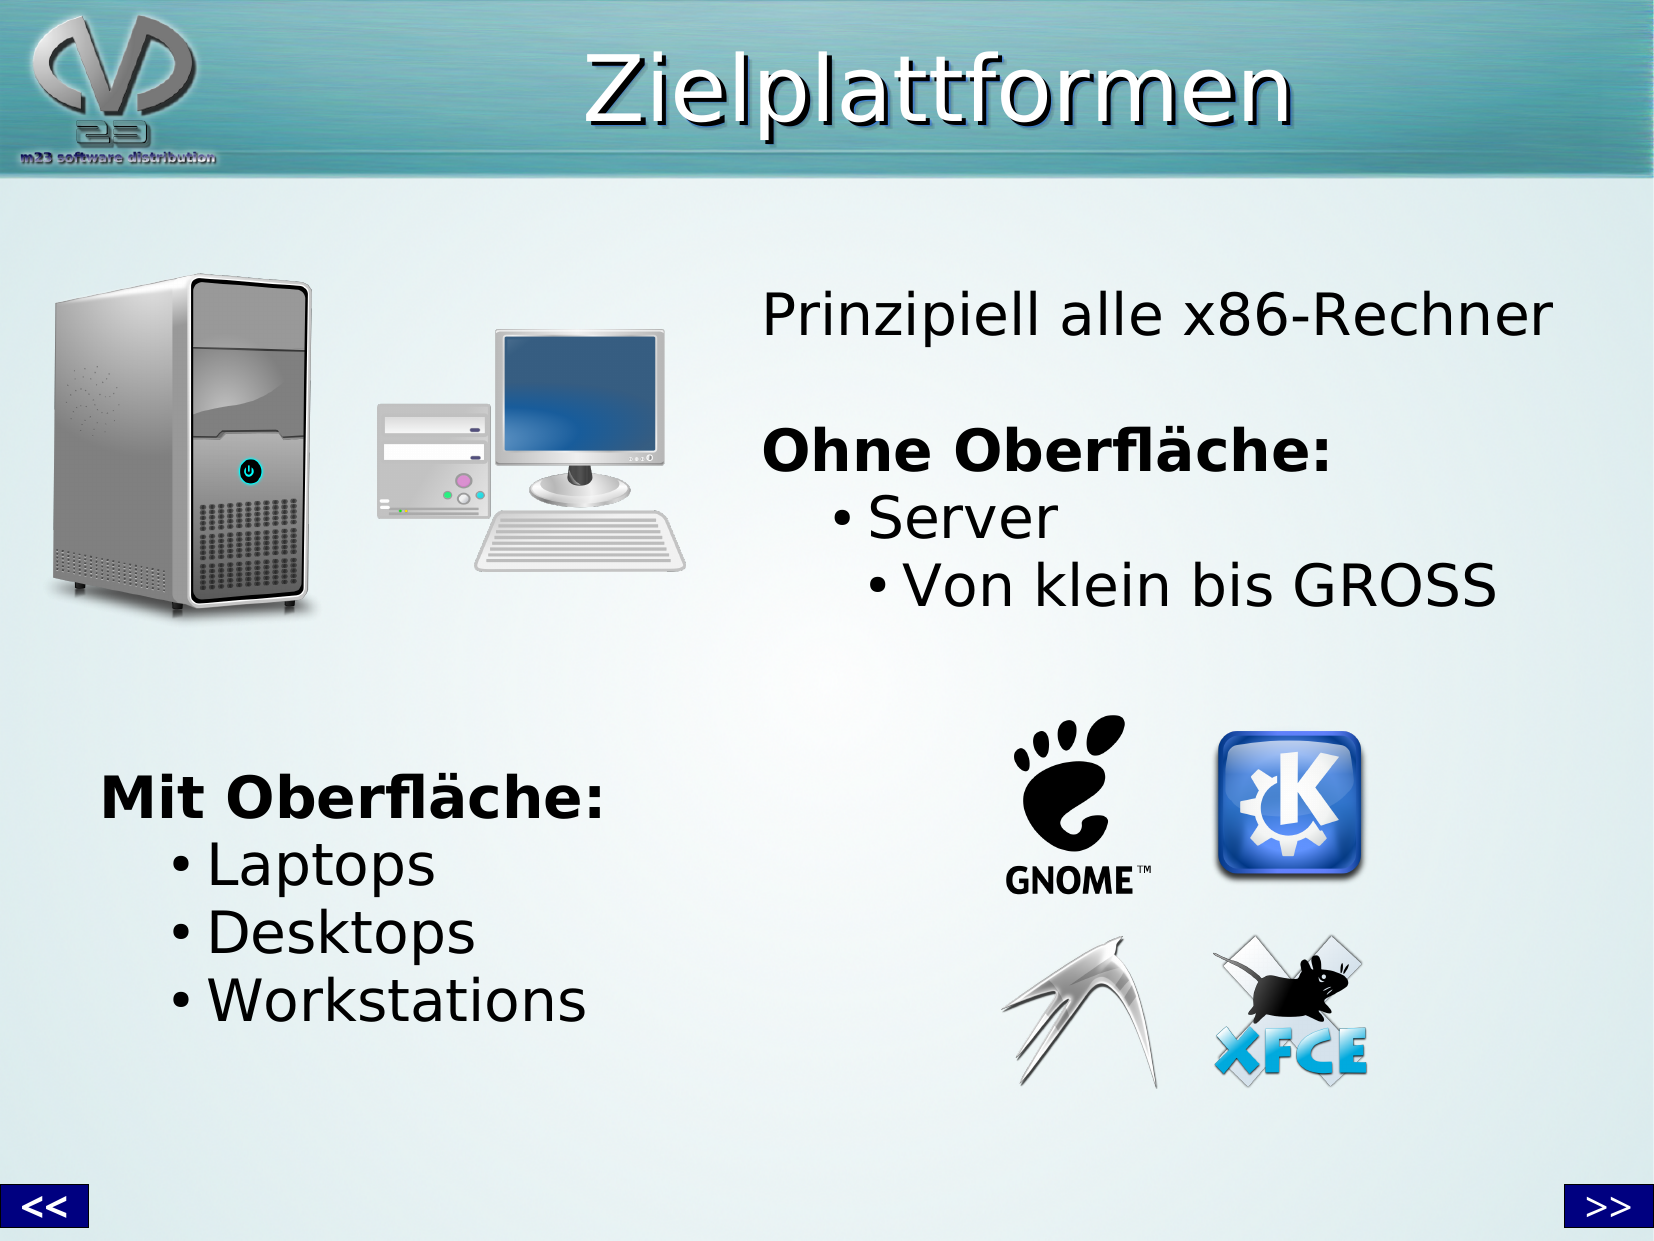

# Zielplattformen
Prinzipiell alle x86-Rechner
Ohne Oberfläche:
Server
Von klein bis GROSS
Mit Oberfläche:
Laptops
Desktops
Workstations